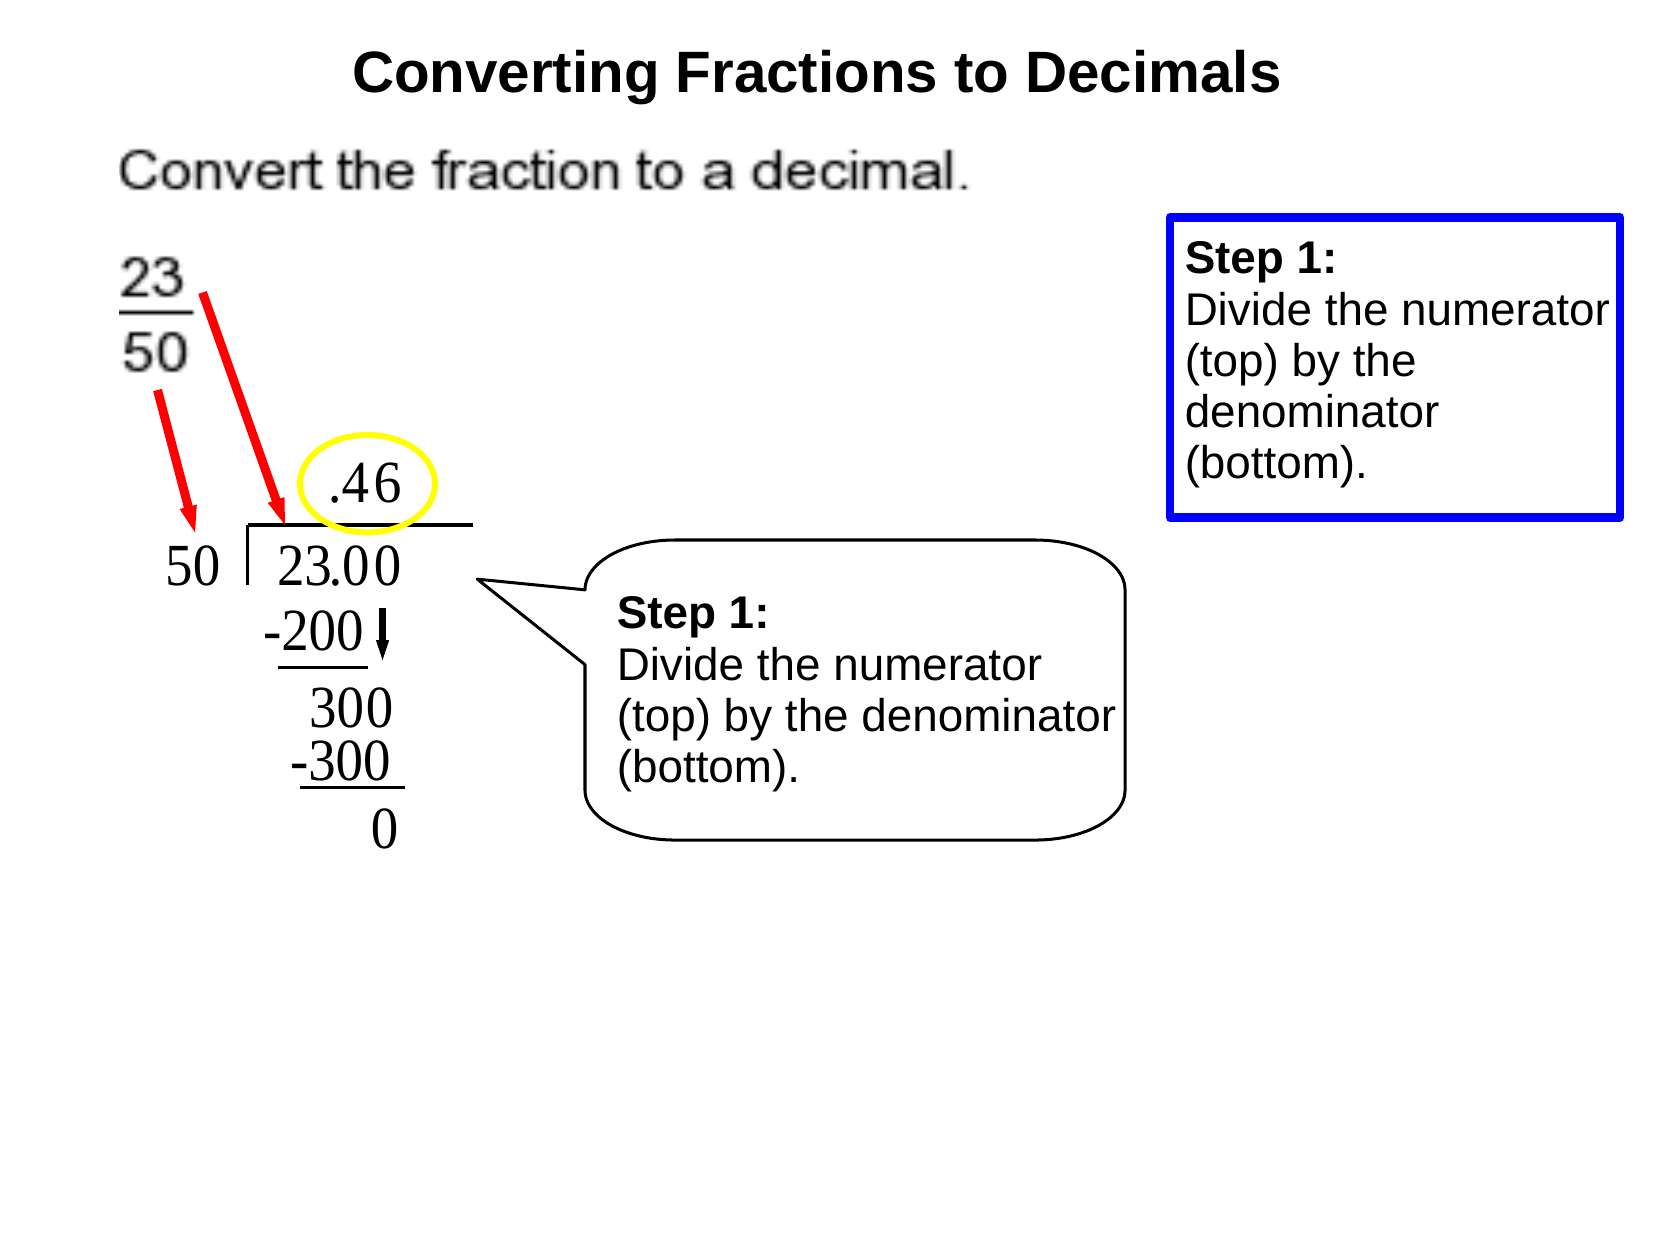

Converting Fractions to Decimals
Step 1:
Divide the numerator (top) by the denominator (bottom).
Step 1:
Divide the numerator
(top) by the denominator
(bottom).